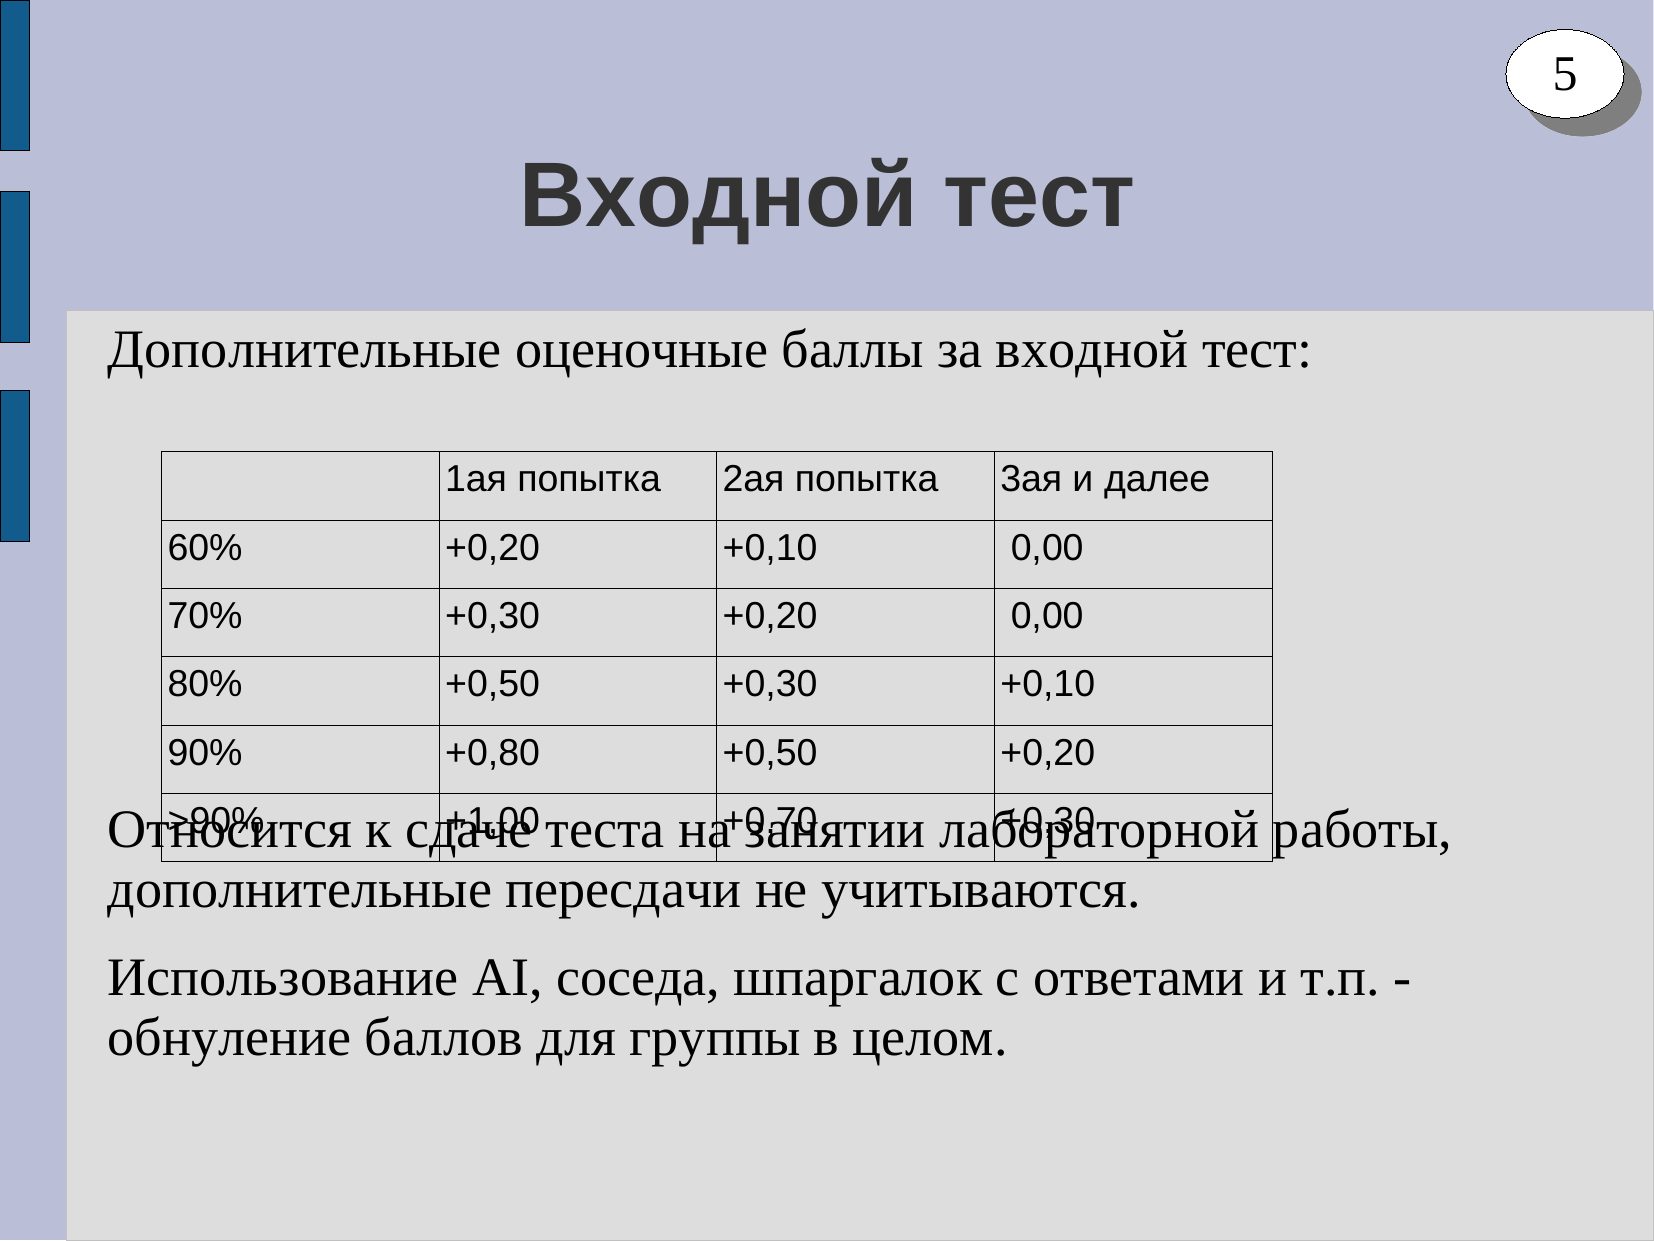

5
# Входной тест
Дополнительные оценочные баллы за входной тест:
Относится к сдаче теста на занятии лабораторной работы,
дополнительные пересдачи не учитываются.
Использование AI, соседа, шпаргалок с ответами и т.п. -
обнуление баллов для группы в целом.
| | 1ая попытка | 2ая попытка | 3ая и далее |
| --- | --- | --- | --- |
| 60% | +0,20 | +0,10 | 0,00 |
| 70% | +0,30 | +0,20 | 0,00 |
| 80% | +0,50 | +0,30 | +0,10 |
| 90% | +0,80 | +0,50 | +0,20 |
| >90% | +1,00 | +0,70 | +0,30 |